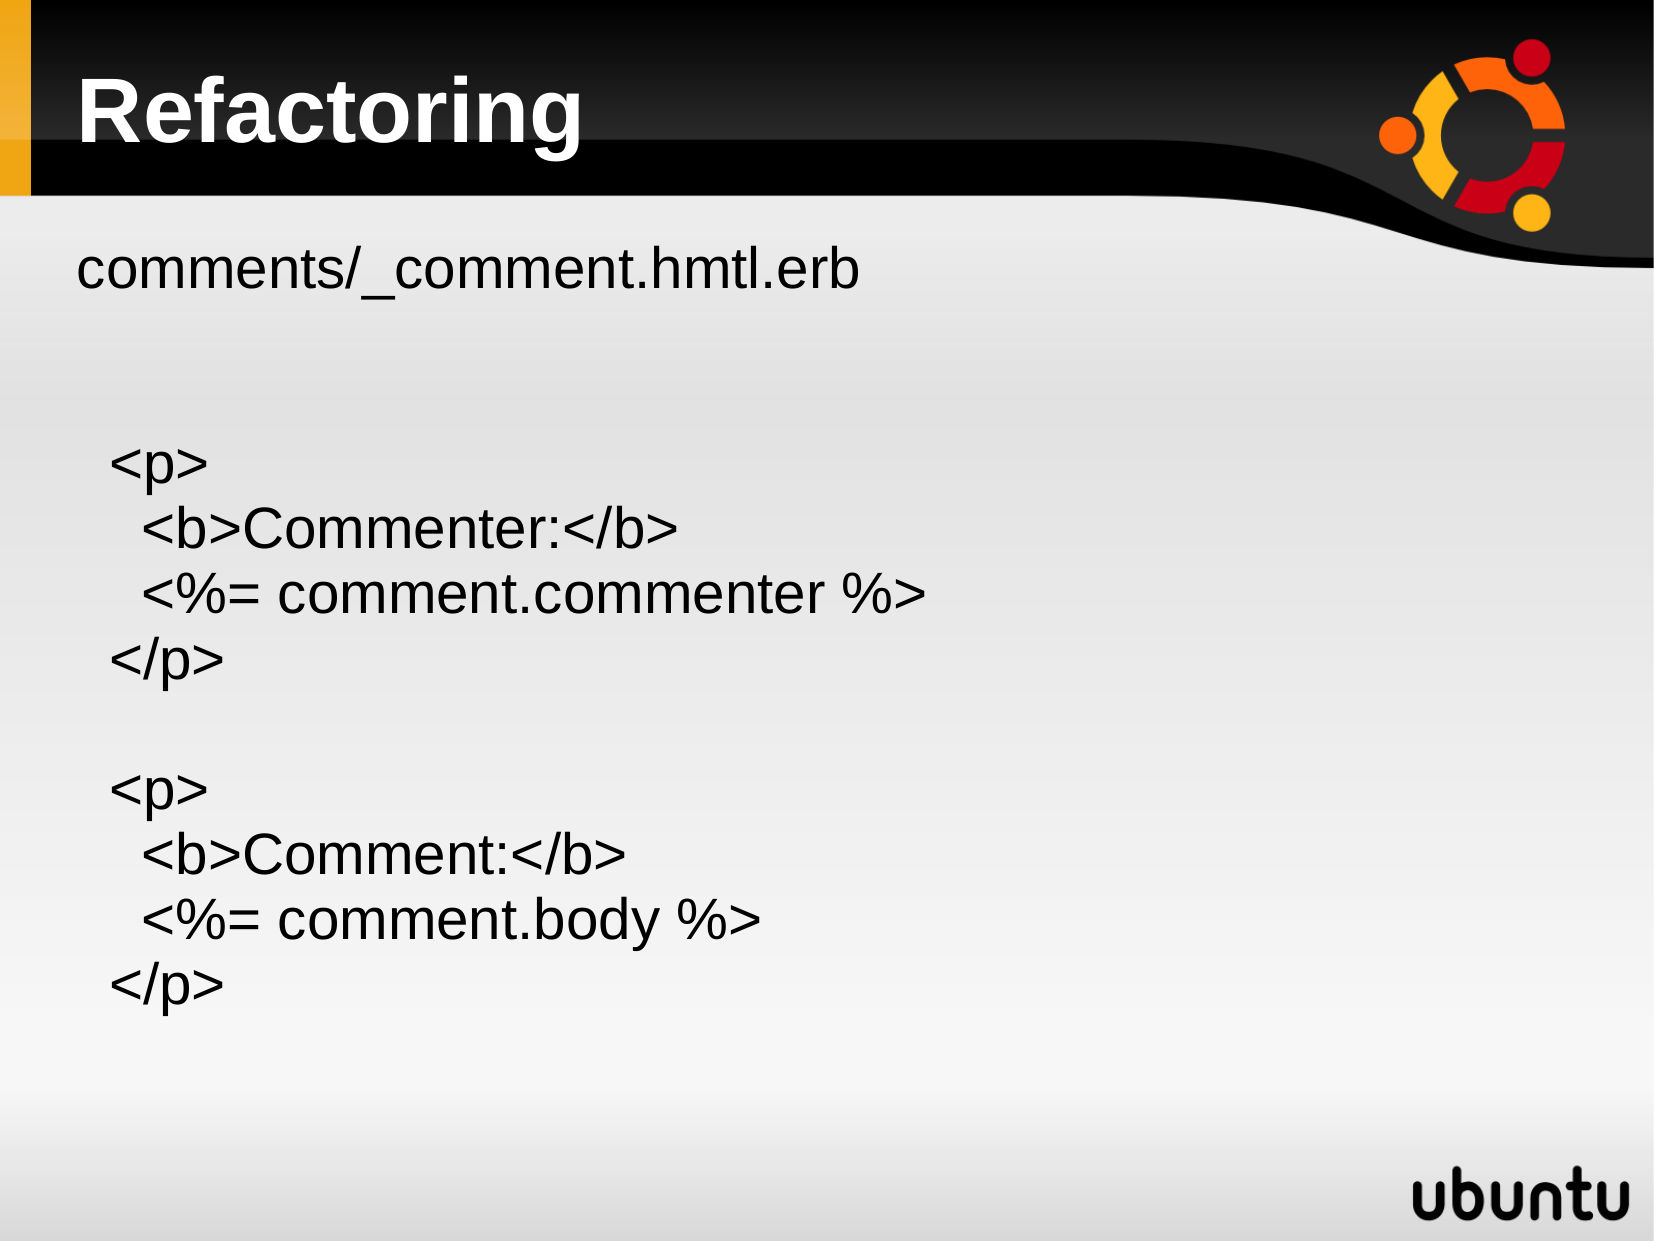

# Refactoring
comments/_comment.hmtl.erb
 <p>
 <b>Commenter:</b>
 <%= comment.commenter %>
 </p>
 <p>
 <b>Comment:</b>
 <%= comment.body %>
 </p>